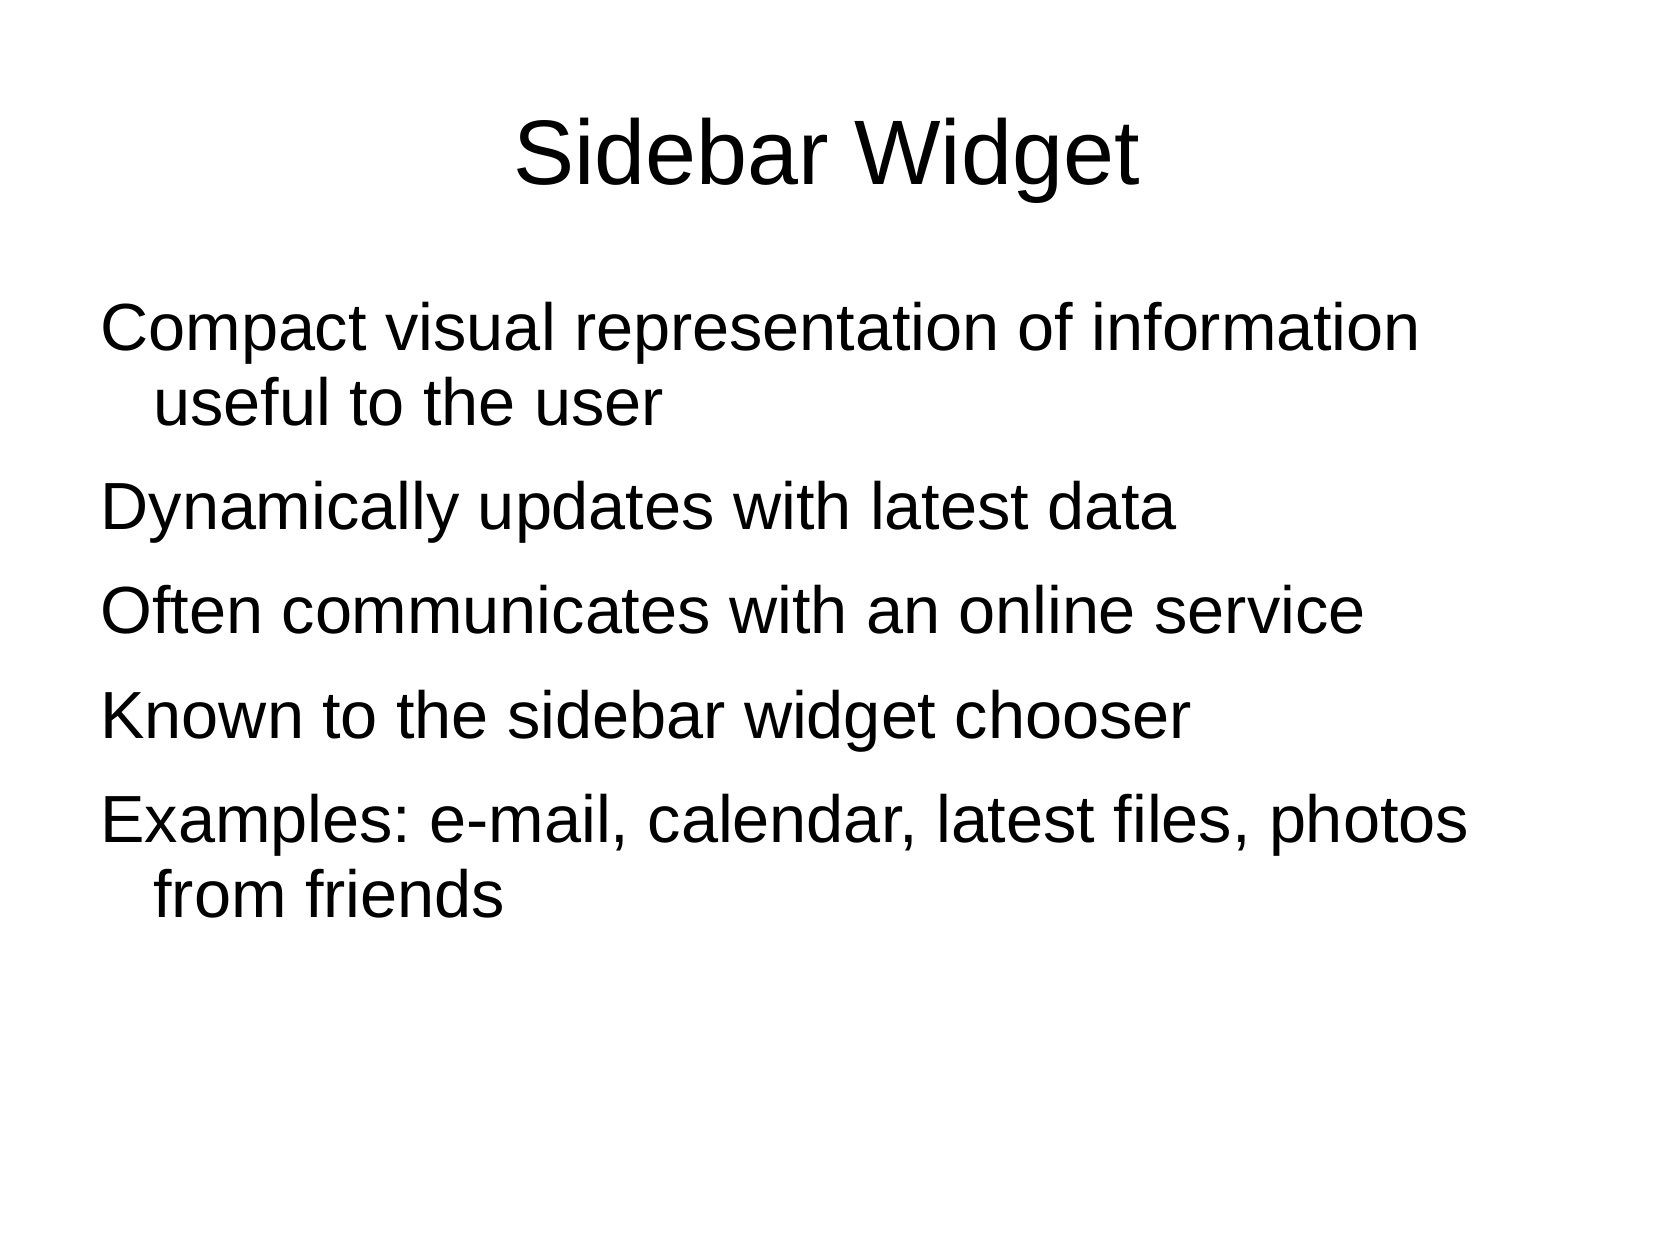

# Sidebar Widget
Compact visual representation of information useful to the user
Dynamically updates with latest data
Often communicates with an online service
Known to the sidebar widget chooser
Examples: e-mail, calendar, latest files, photos from friends